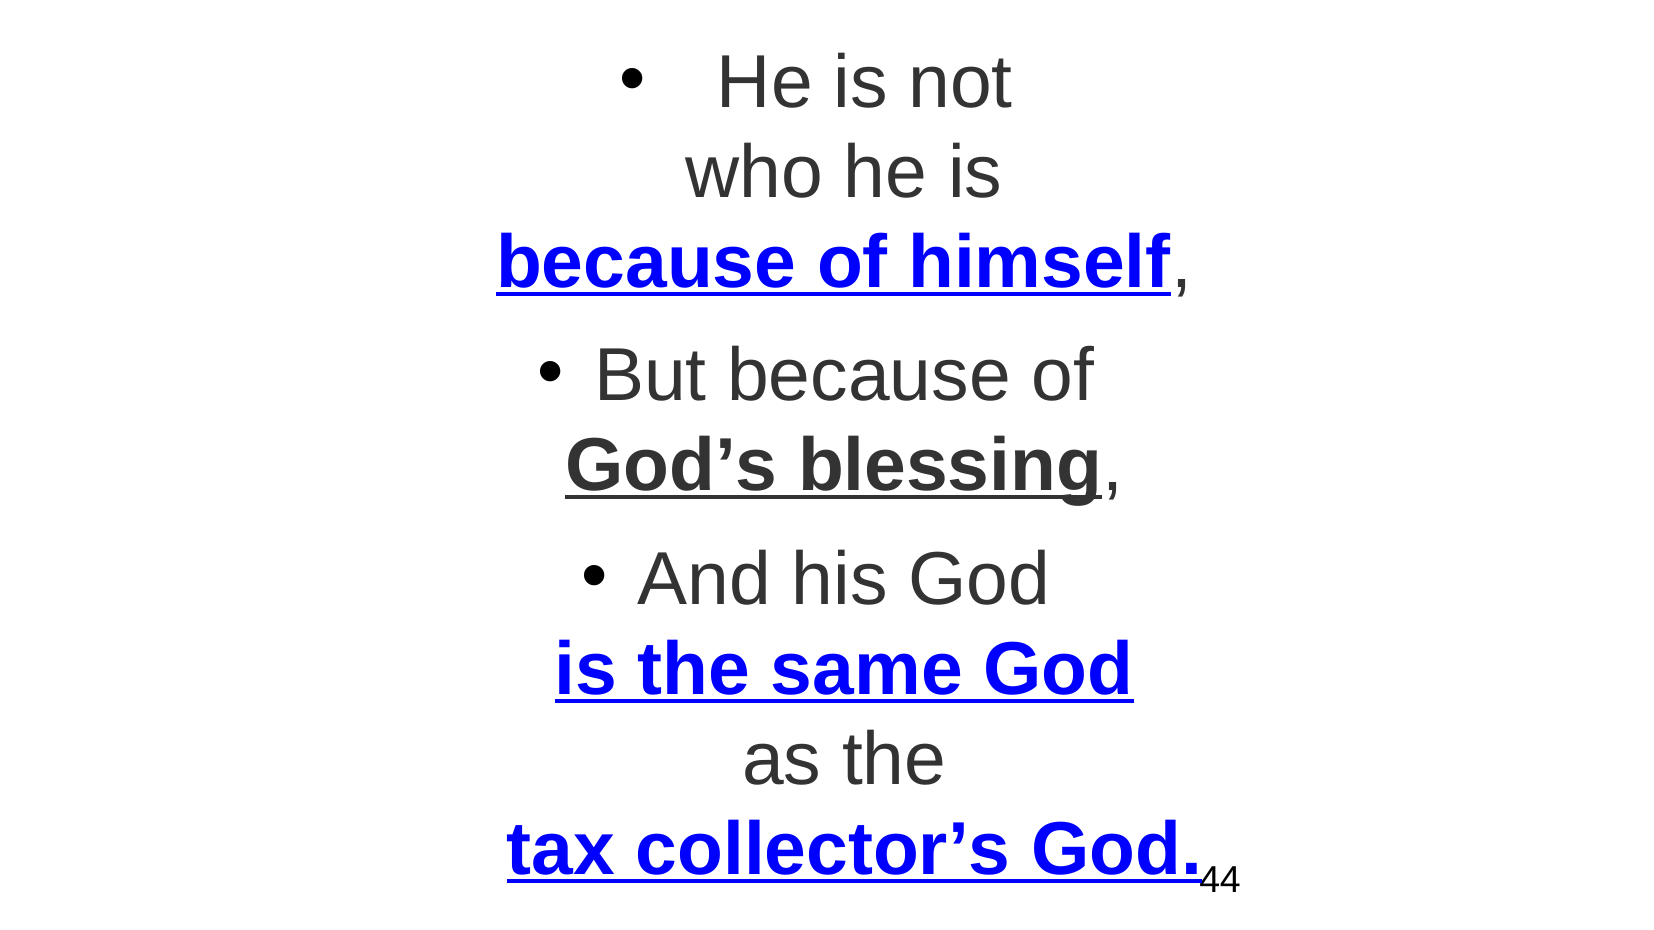

# He is not who he is because of himself,
But because of
God’s blessing,
And his God
is the same God
as the
tax collector’s God.
44